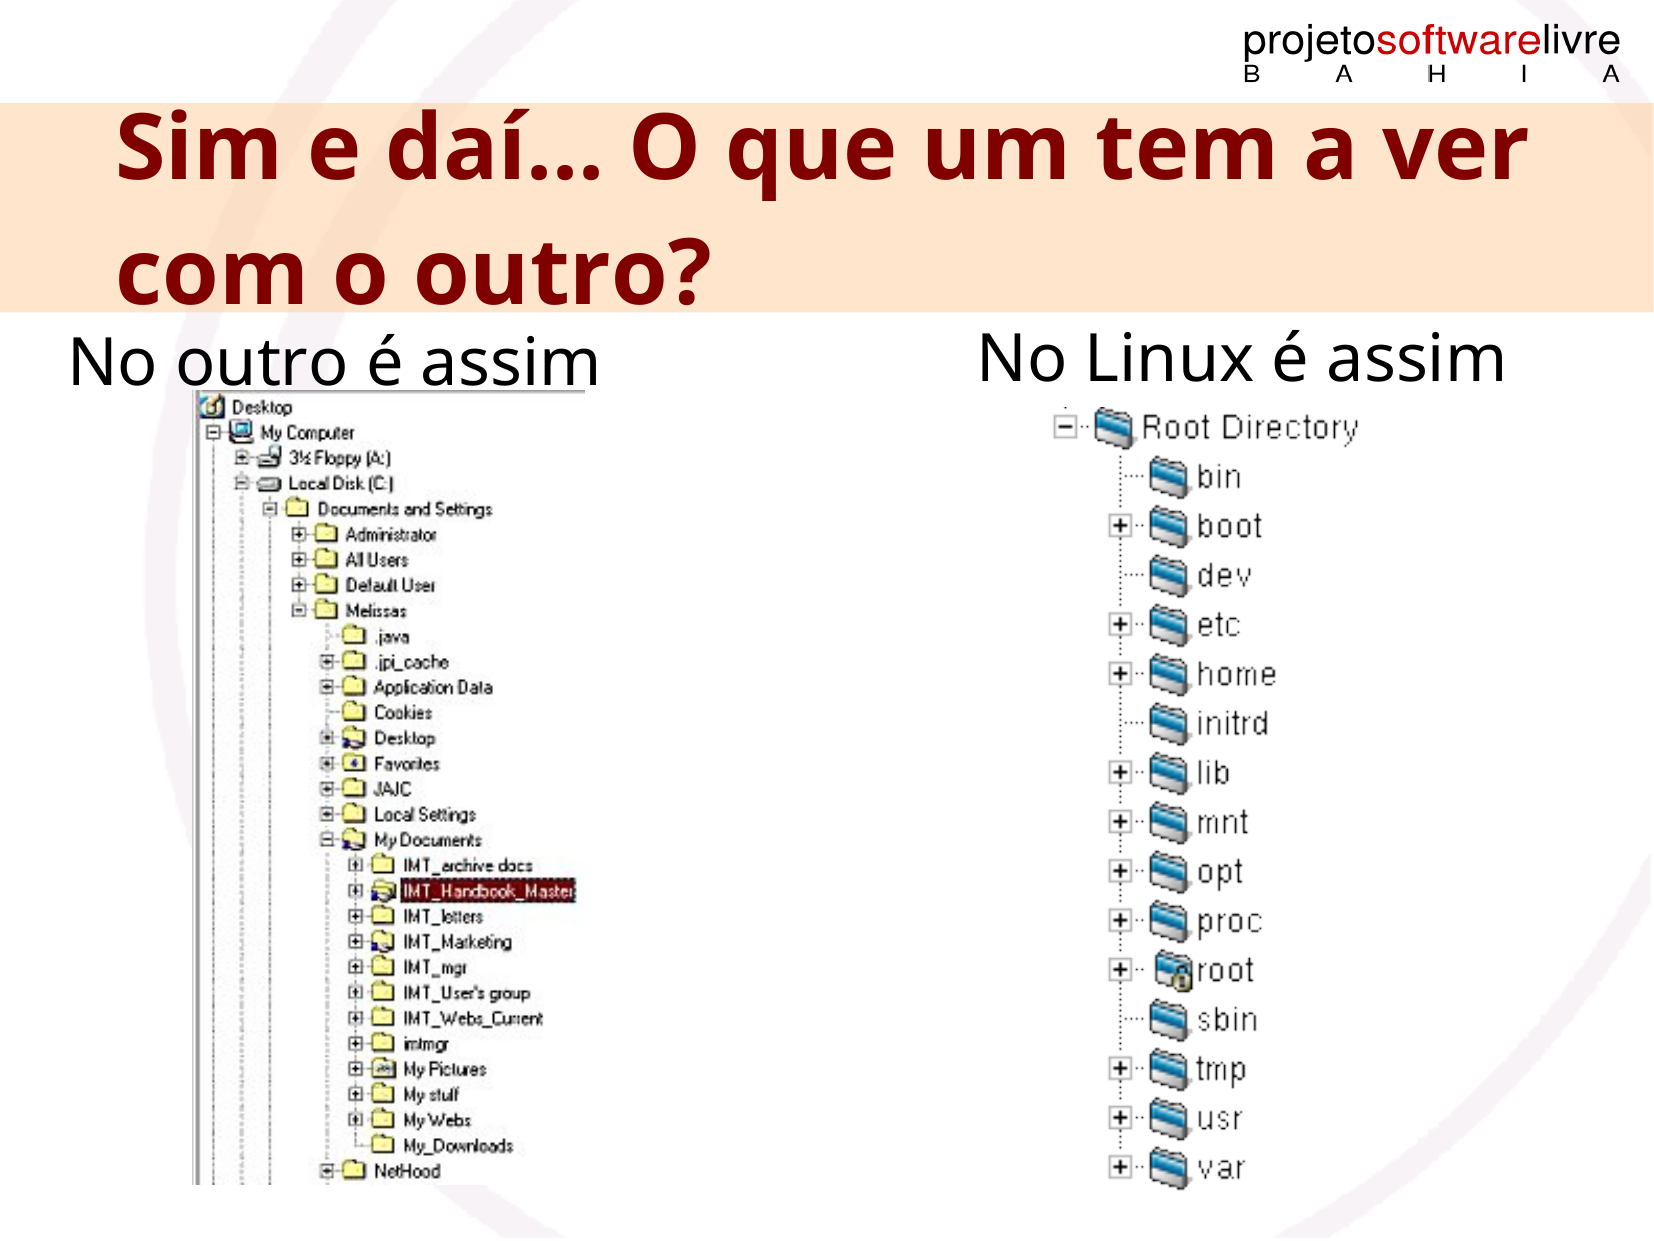

# Sim e daí... O que um tem a ver com o outro?
No Linux é assim
No outro é assim